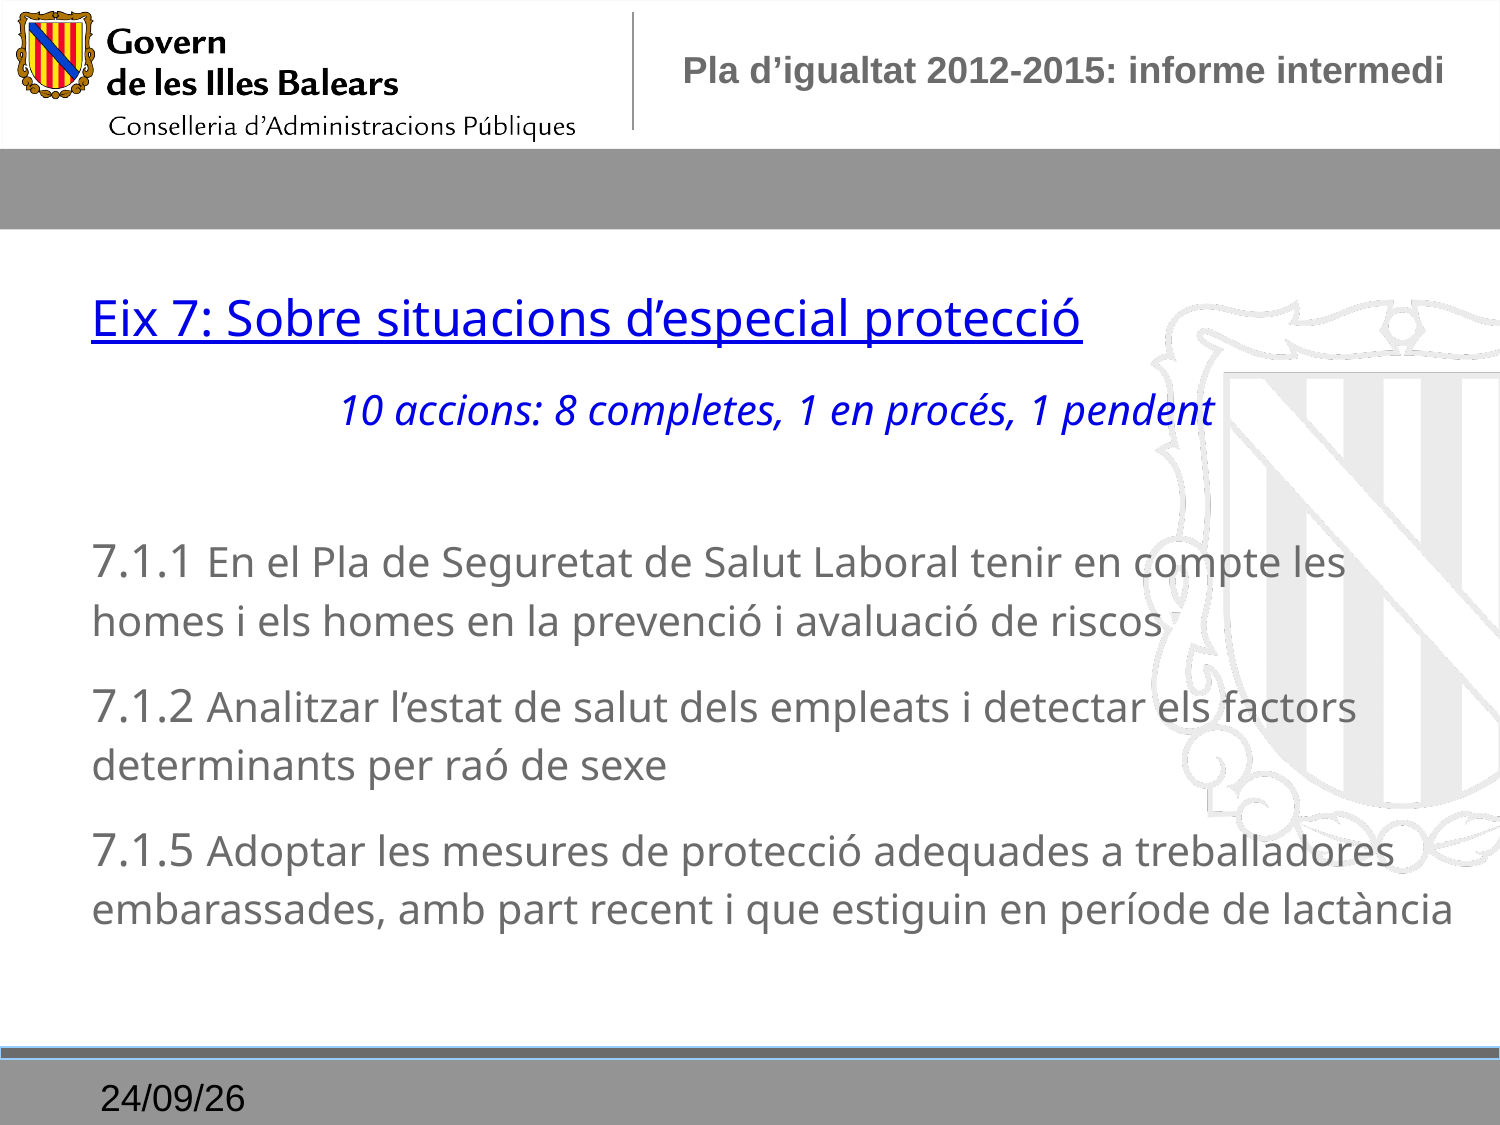

# Eix 7: Sobre situacions d’especial protecció
10 accions: 8 completes, 1 en procés, 1 pendent
7.1.1 En el Pla de Seguretat de Salut Laboral tenir en compte les homes i els homes en la prevenció i avaluació de riscos
7.1.2 Analitzar l’estat de salut dels empleats i detectar els factors determinants per raó de sexe
7.1.5 Adoptar les mesures de protecció adequades a treballadores embarassades, amb part recent i que estiguin en període de lactància